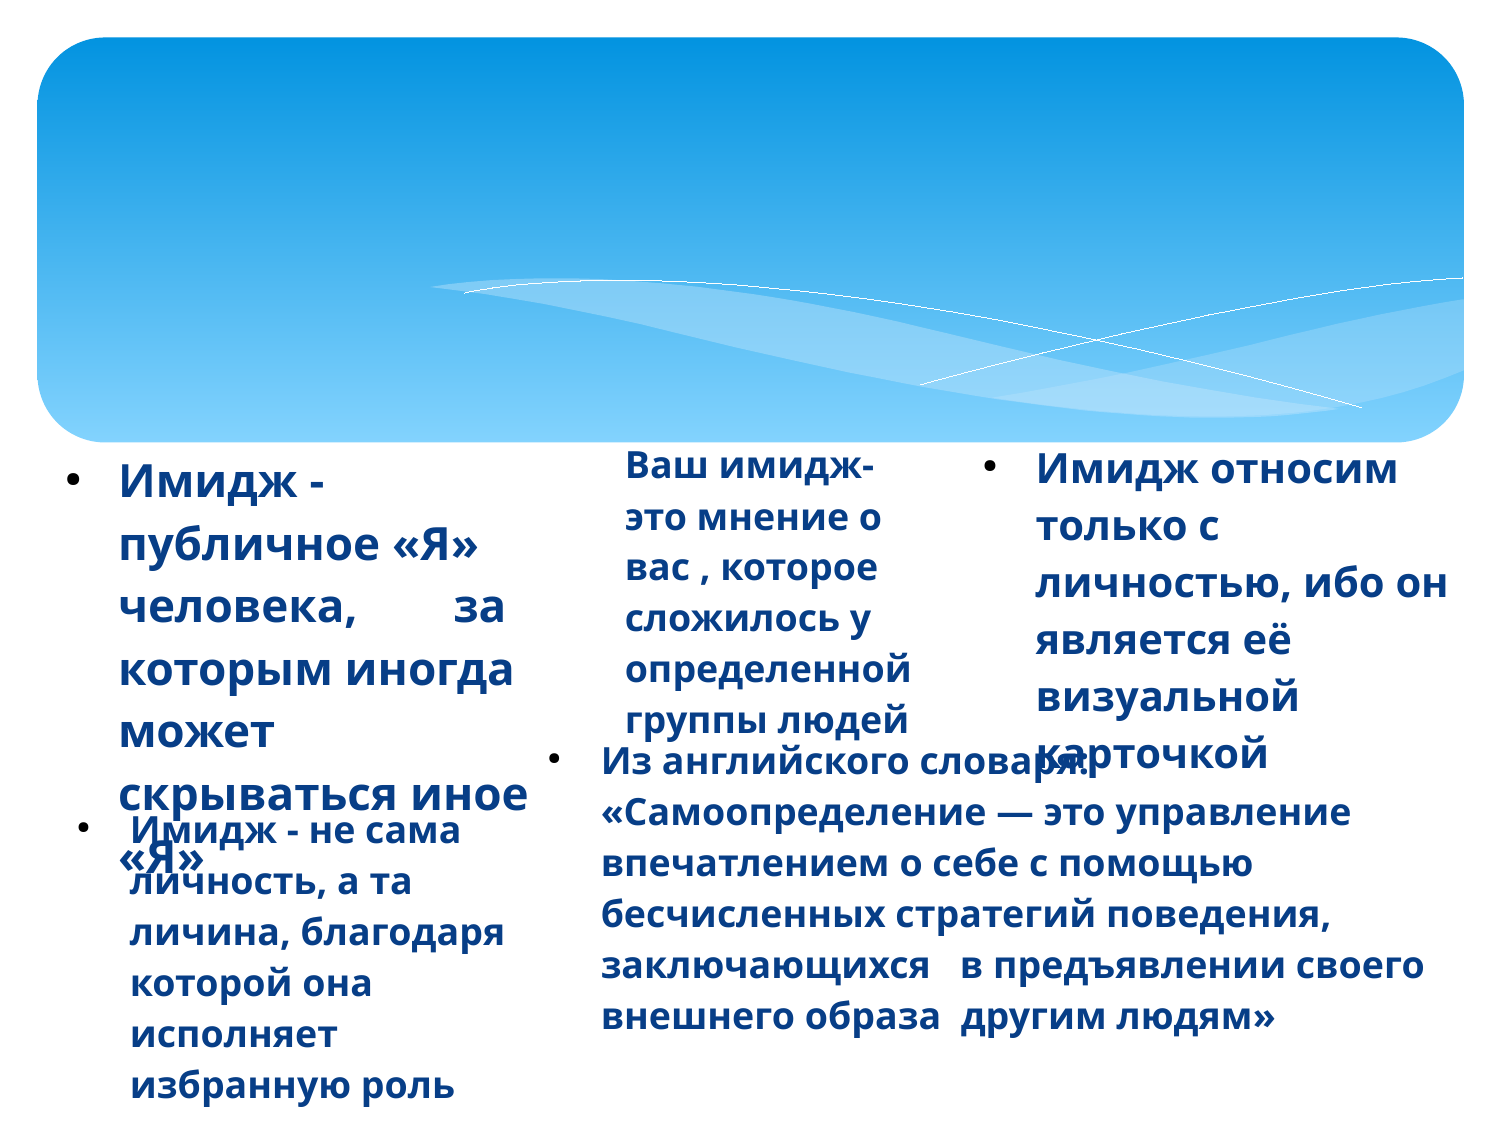

Ваш имидж- это мнение о вас , которое сложилось у определенной группы людей
Имидж относим только с личностью, ибо он является её визуальной карточкой
# Имидж - публичное «Я» человека, за которым иногда может скрываться иное «Я»
Из английского словаря: «Самоопределение — это управление впечатлением о себе с помощью бесчисленных стратегий поведения, заключающихся в предъявлении своего внешнего образа другим людям»
Имидж - не сама личность, а та личина, благодаря которой она исполняет избранную роль